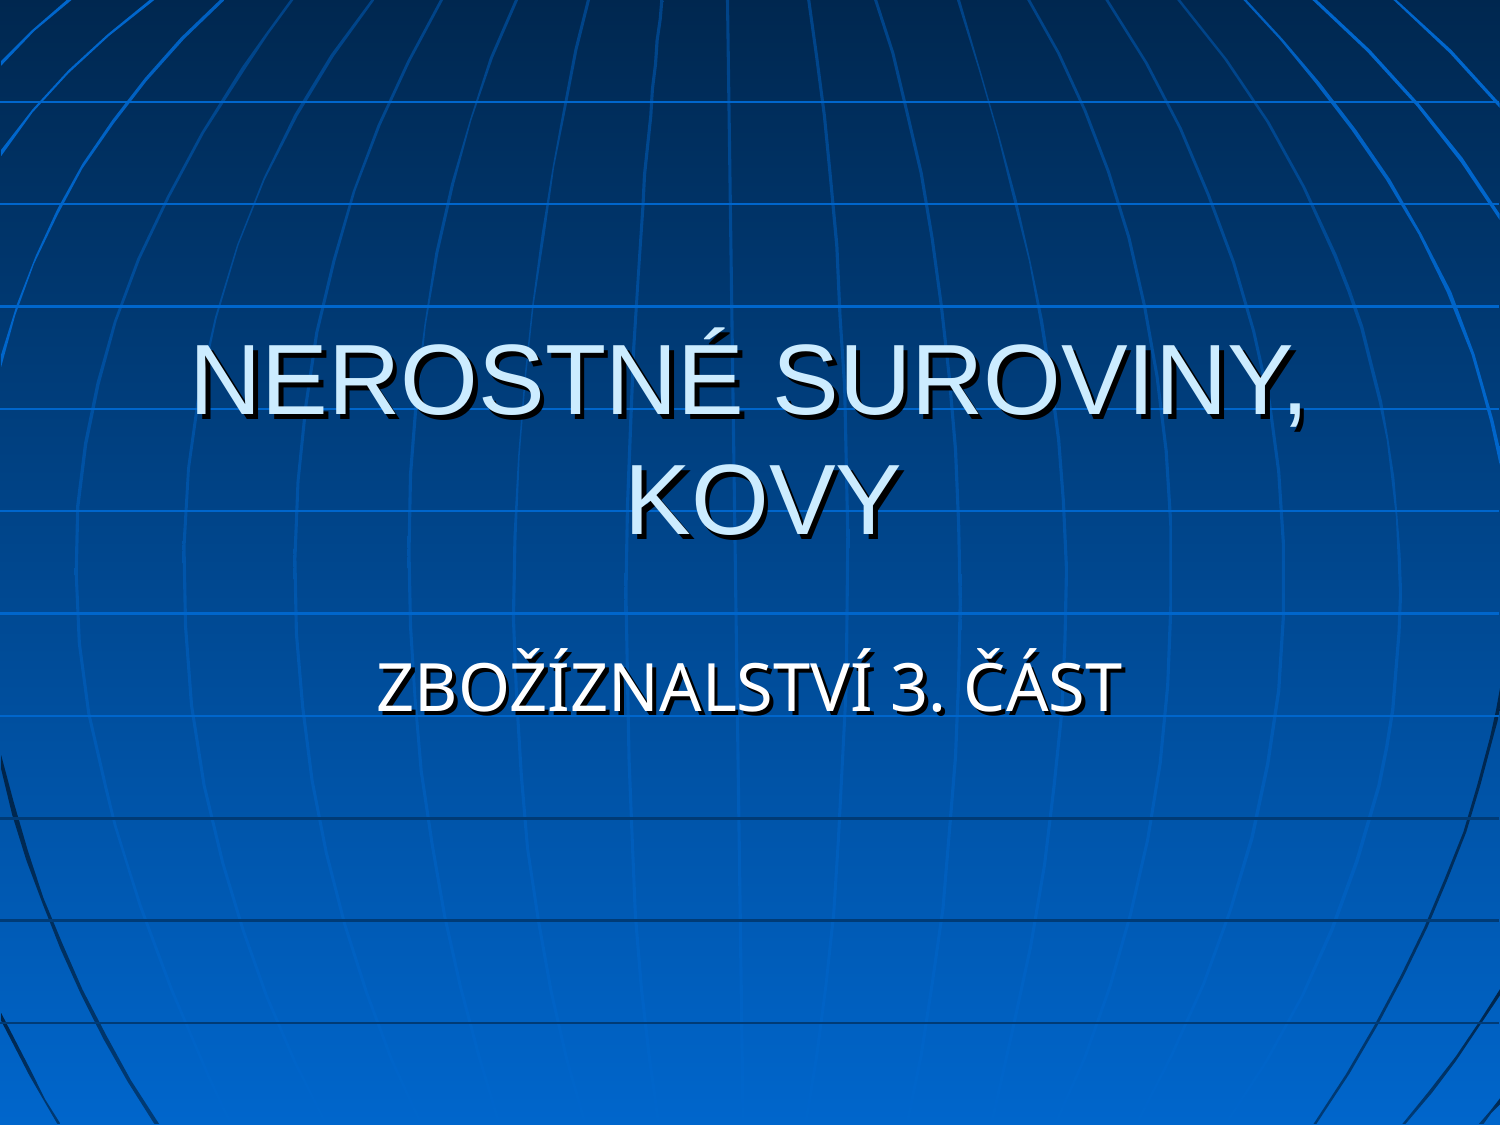

# NEROSTNÉ SUROVINY, KOVY
ZBOŽÍZNALSTVÍ 3. ČÁST